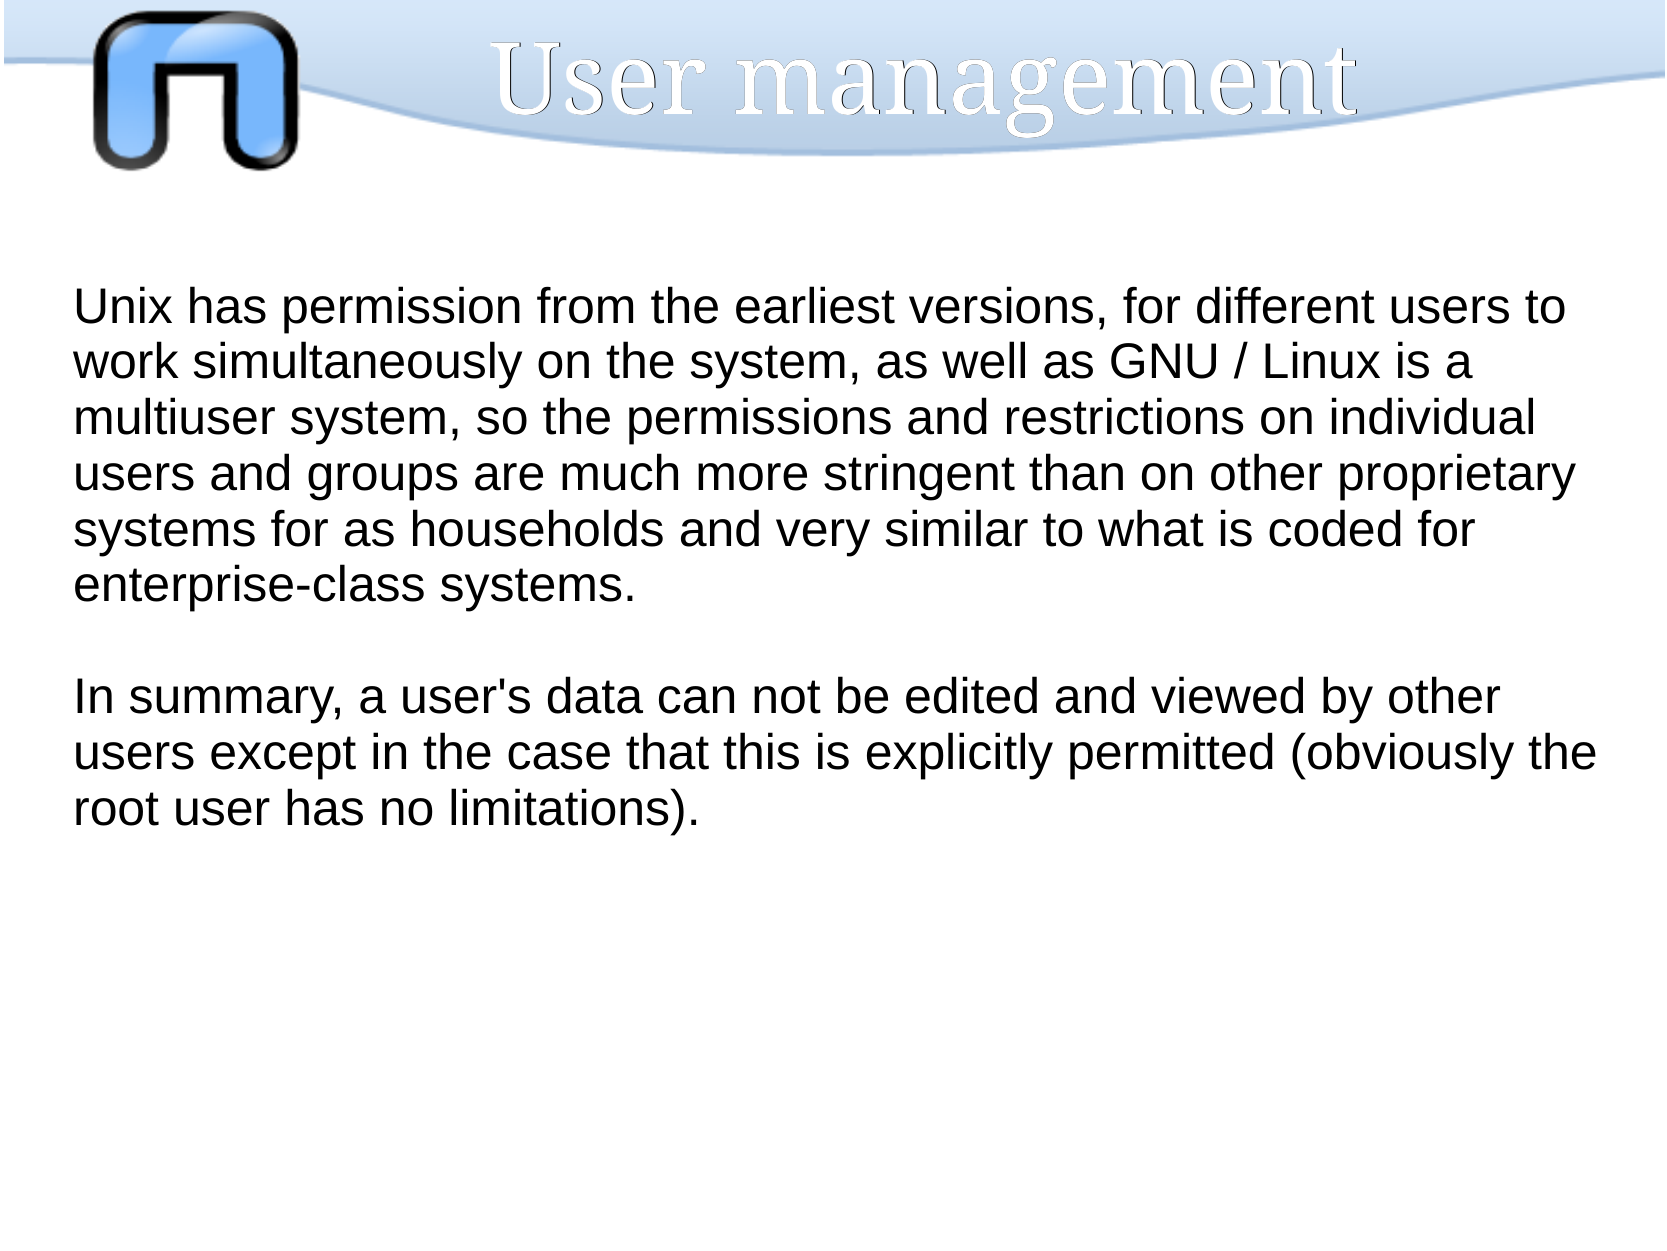

User management
# Unix has permission from the earliest versions, for different users to work simultaneously on the system, as well as GNU / Linux is a multiuser system, so the permissions and restrictions on individual users and groups are much more stringent than on other proprietary systems for as households and very similar to what is coded for enterprise-class systems.
In summary, a user's data can not be edited and viewed by other users except in the case that this is explicitly permitted (obviously the root user has no limitations).